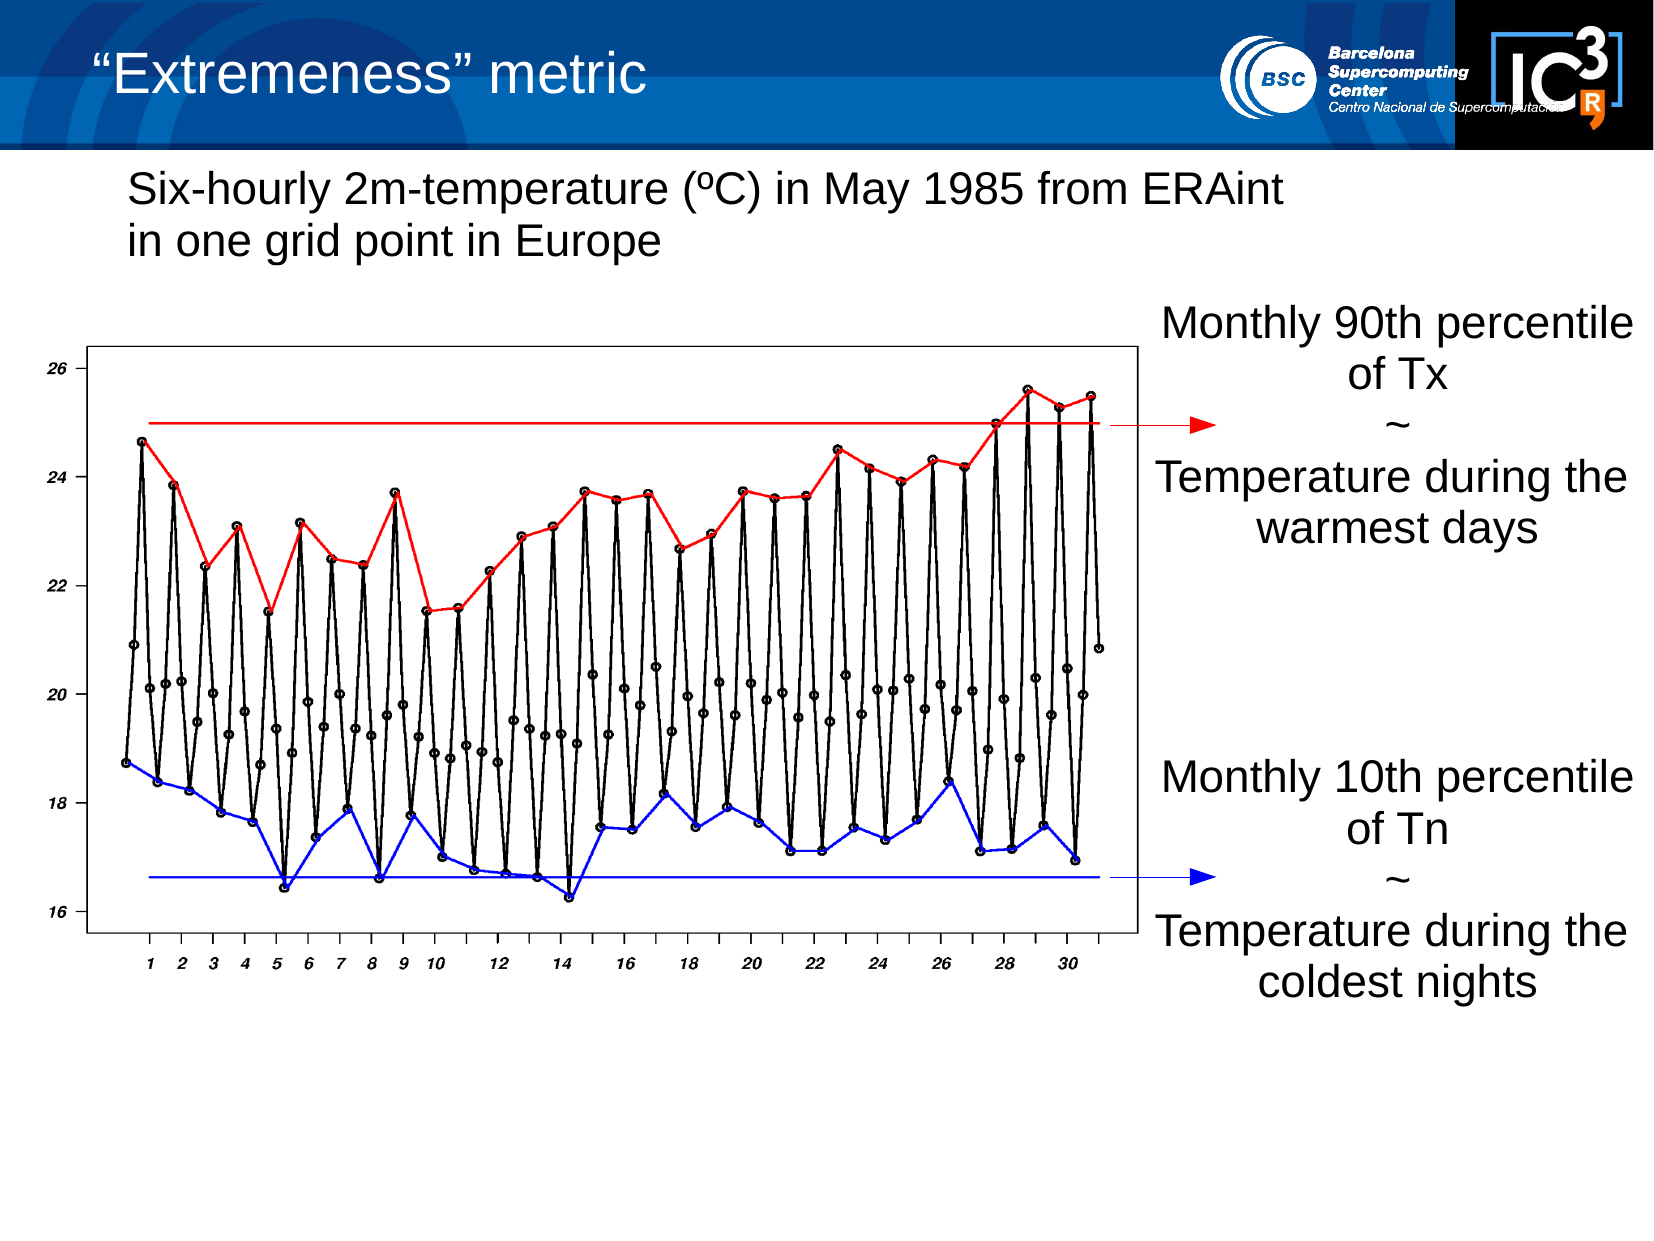

“Extremeness” metric
Six-hourly 2m-temperature (ºC) in May 1985 from ERAint
in one grid point in Europe
Monthly 90th percentile
of Tx
~
Temperature during the
warmest days
Monthly 10th percentile
of Tn
~
Temperature during the
coldest nights